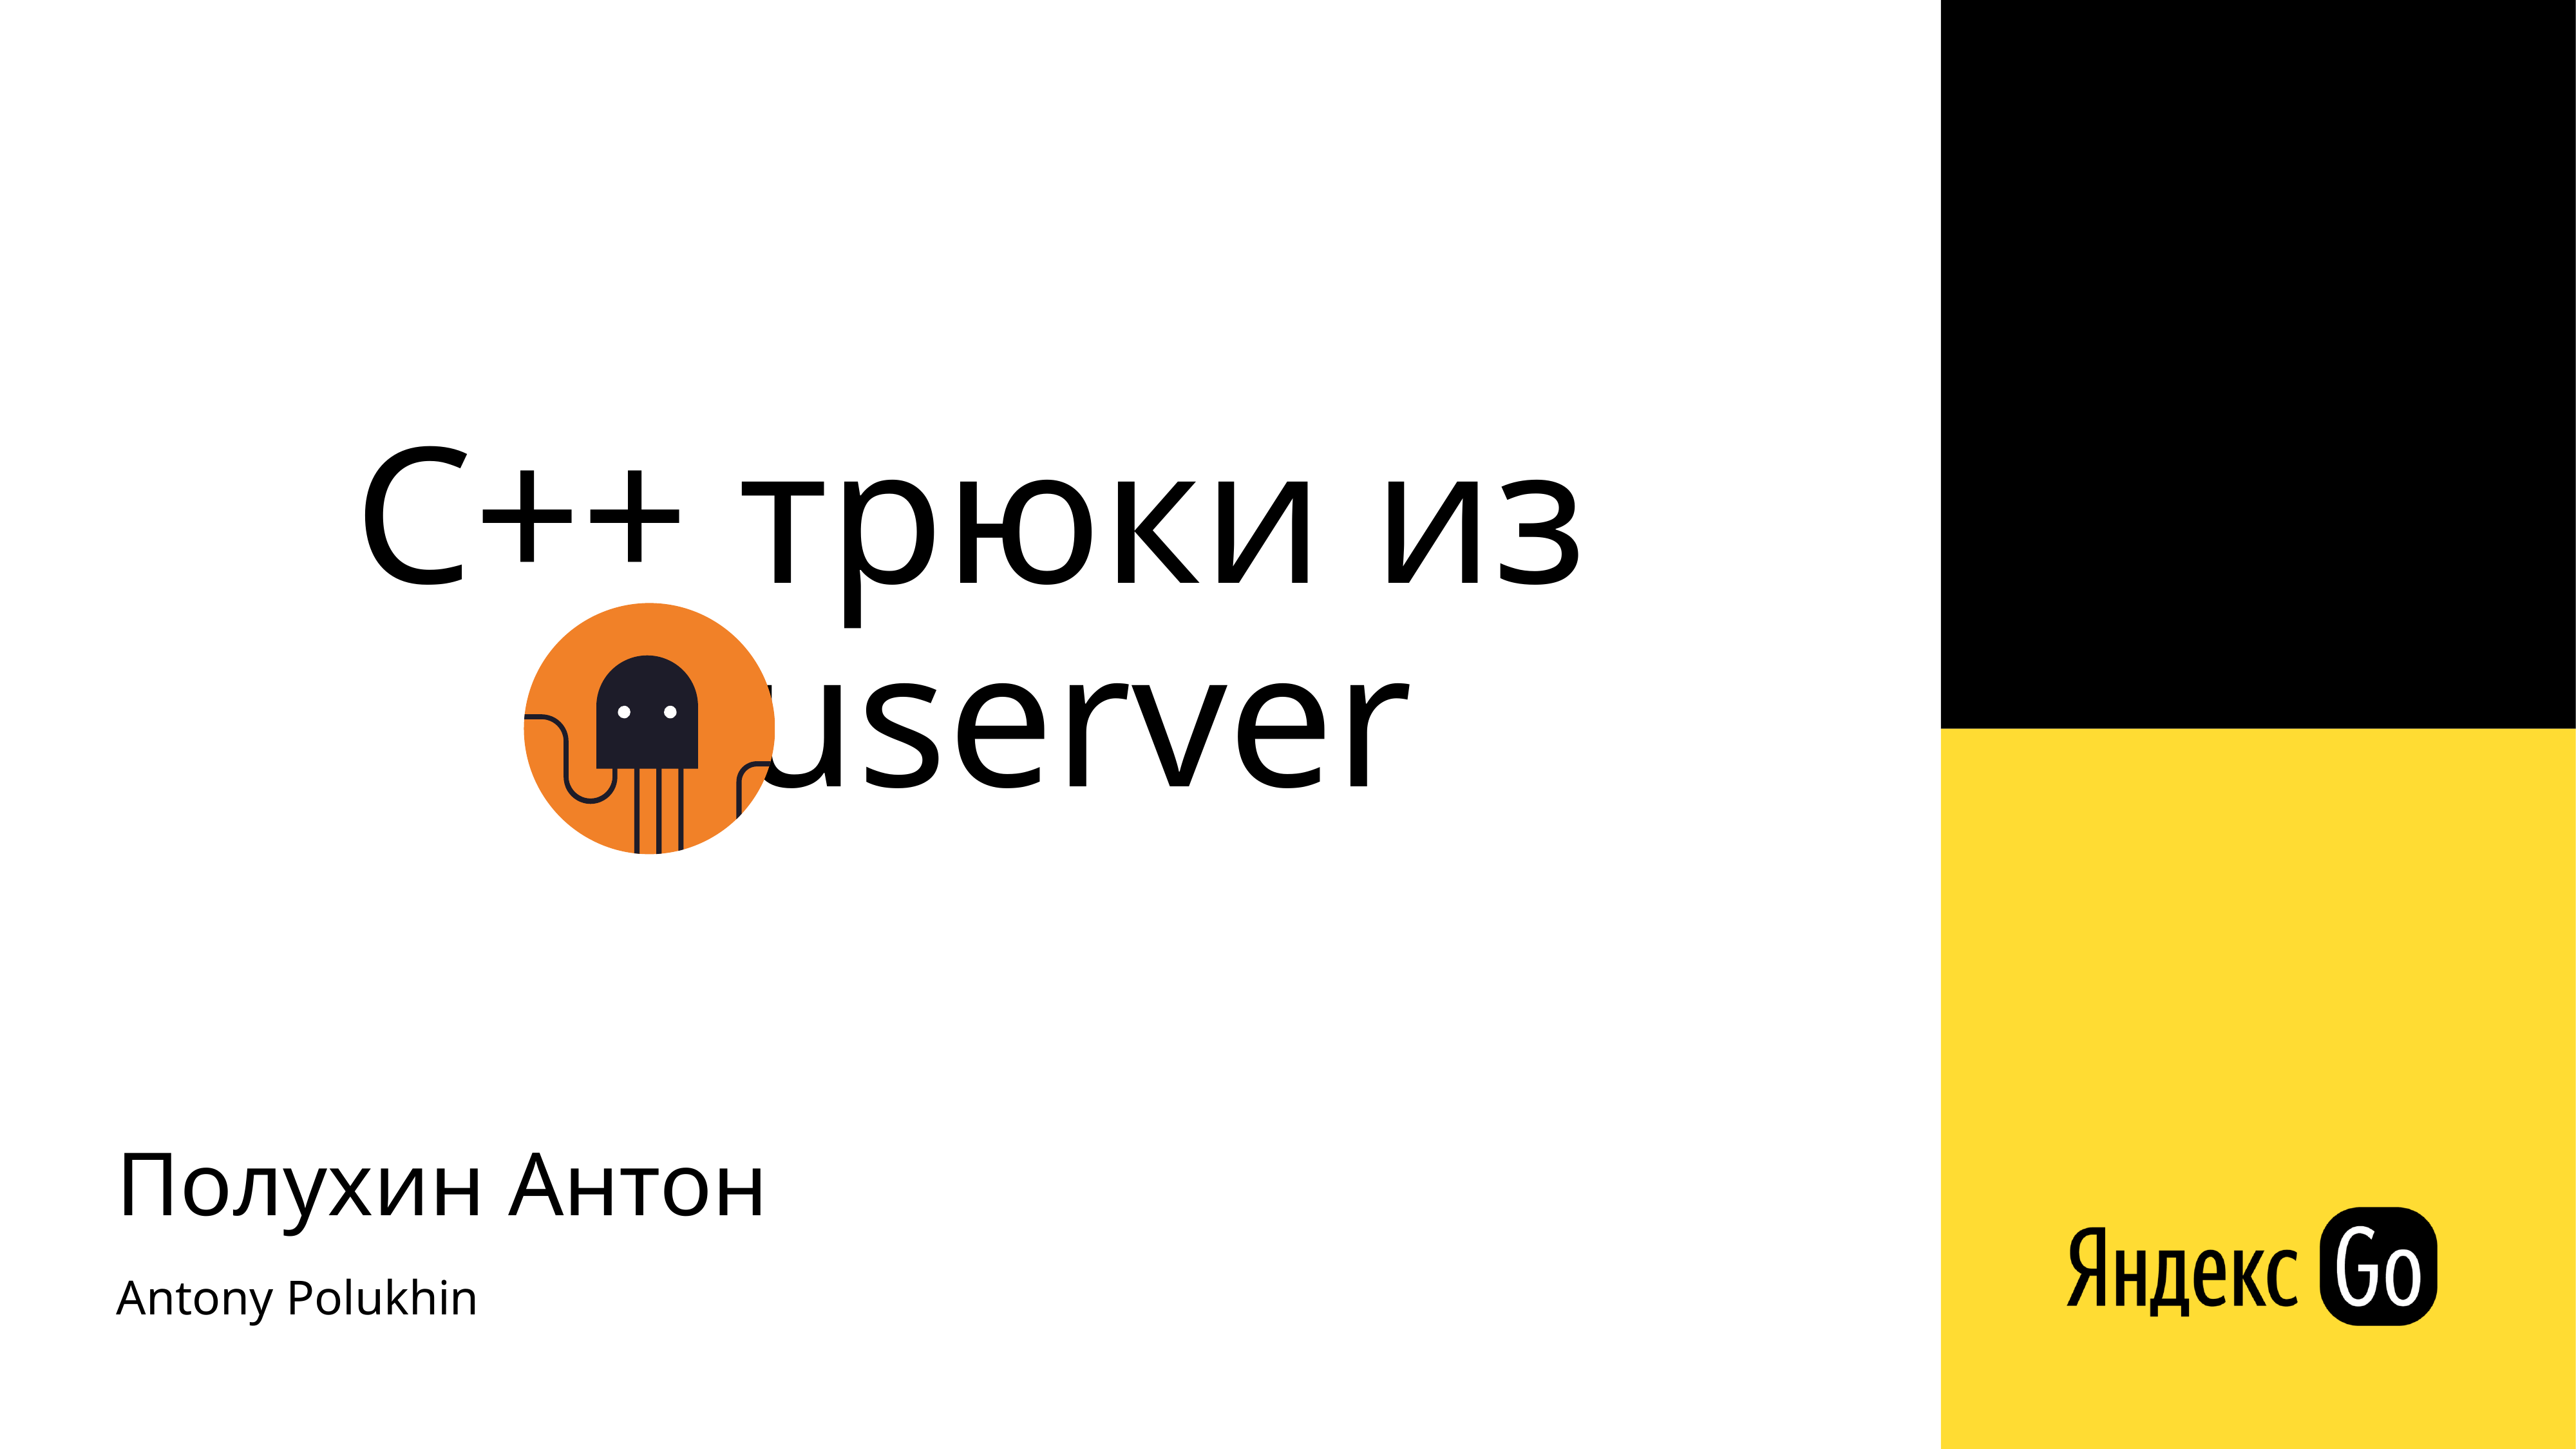

C++ трюки из
🐙 userver
Полухин Антон
# Antony Polukhin